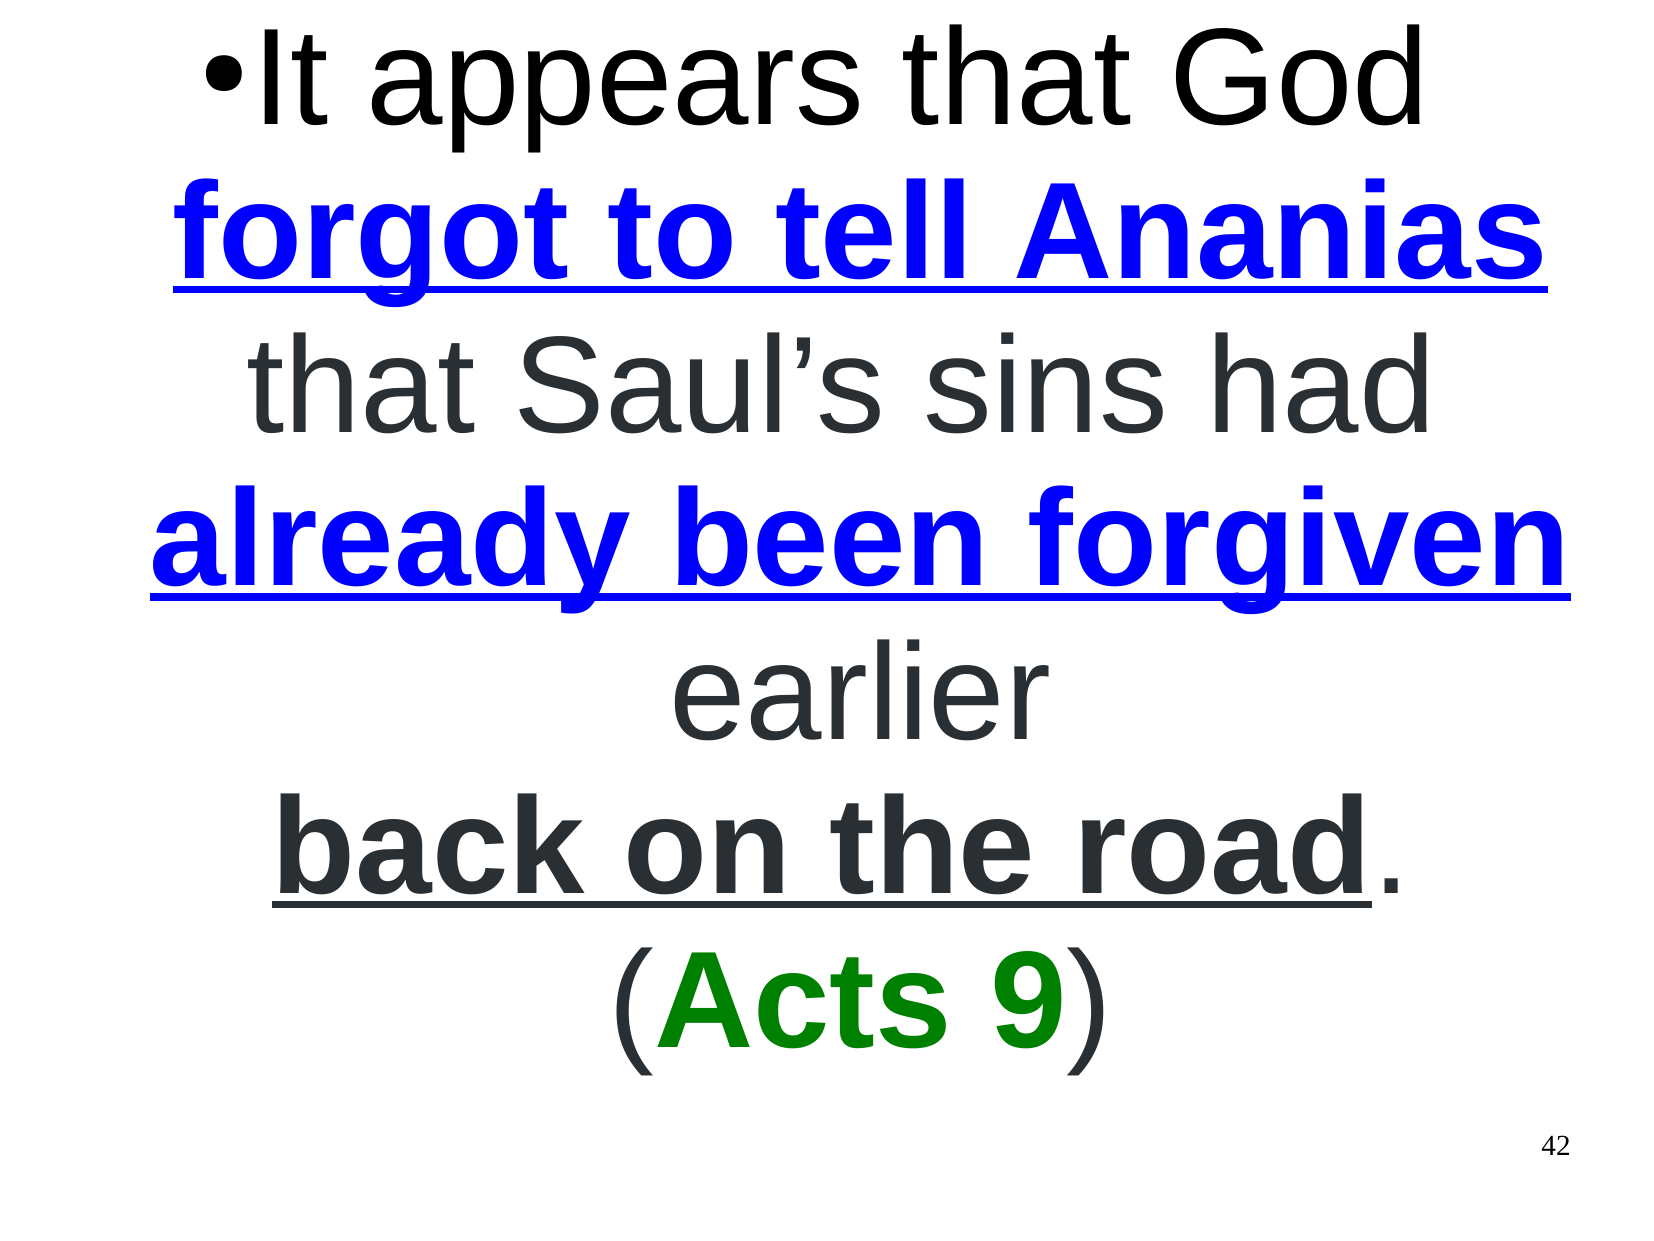

# It appears that God forgot to tell Ananias that Saul’s sins had already been forgiven earlier back on the road. (Acts 9)
42